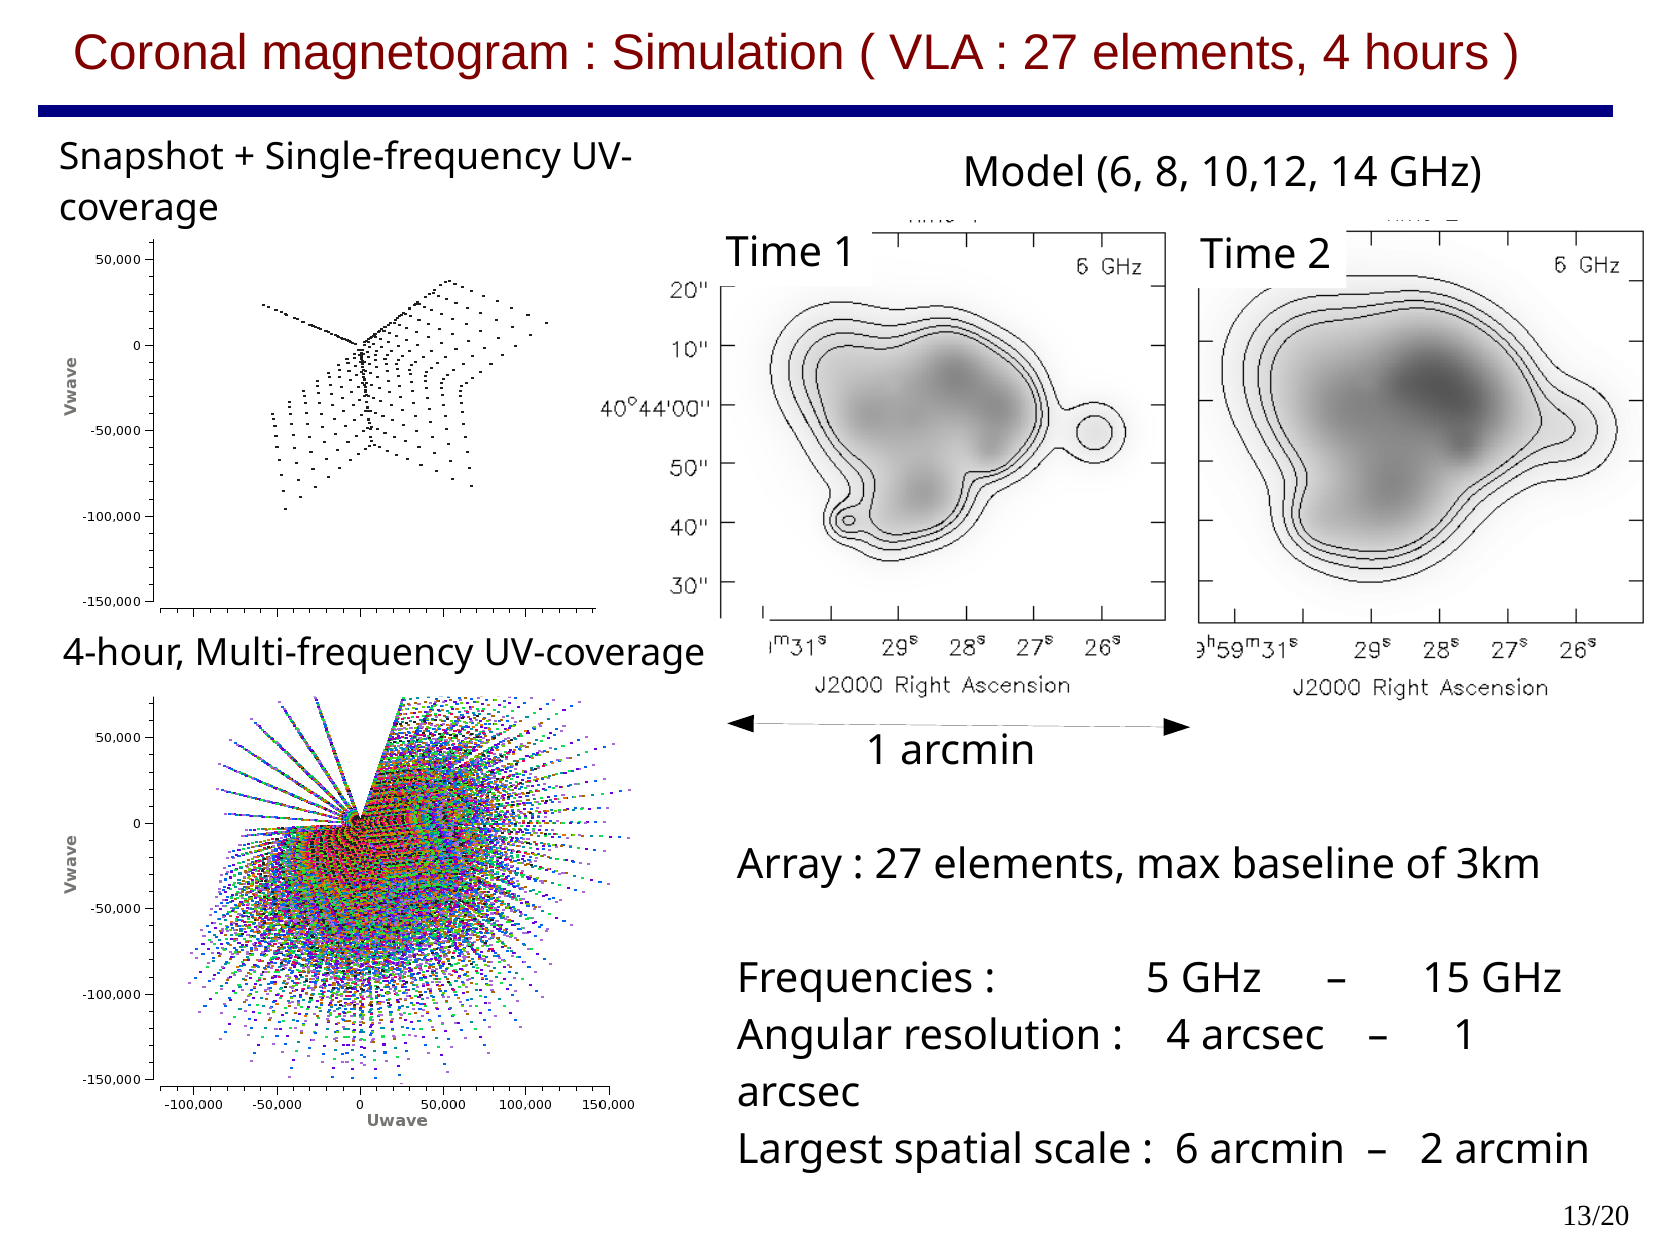

# Coronal magnetogram : Simulation ( VLA : 27 elements, 4 hours )
Snapshot + Single-frequency UV-coverage
 Model (6, 8, 10,12, 14 GHz)
Time 1
Time 2
4-hour, Multi-frequency UV-coverage
1 arcmin
Array : 27 elements, max baseline of 3km
Frequencies : 5 GHz – 15 GHz
Angular resolution : 4 arcsec – 1 arcsec
Largest spatial scale : 6 arcmin – 2 arcmin
13